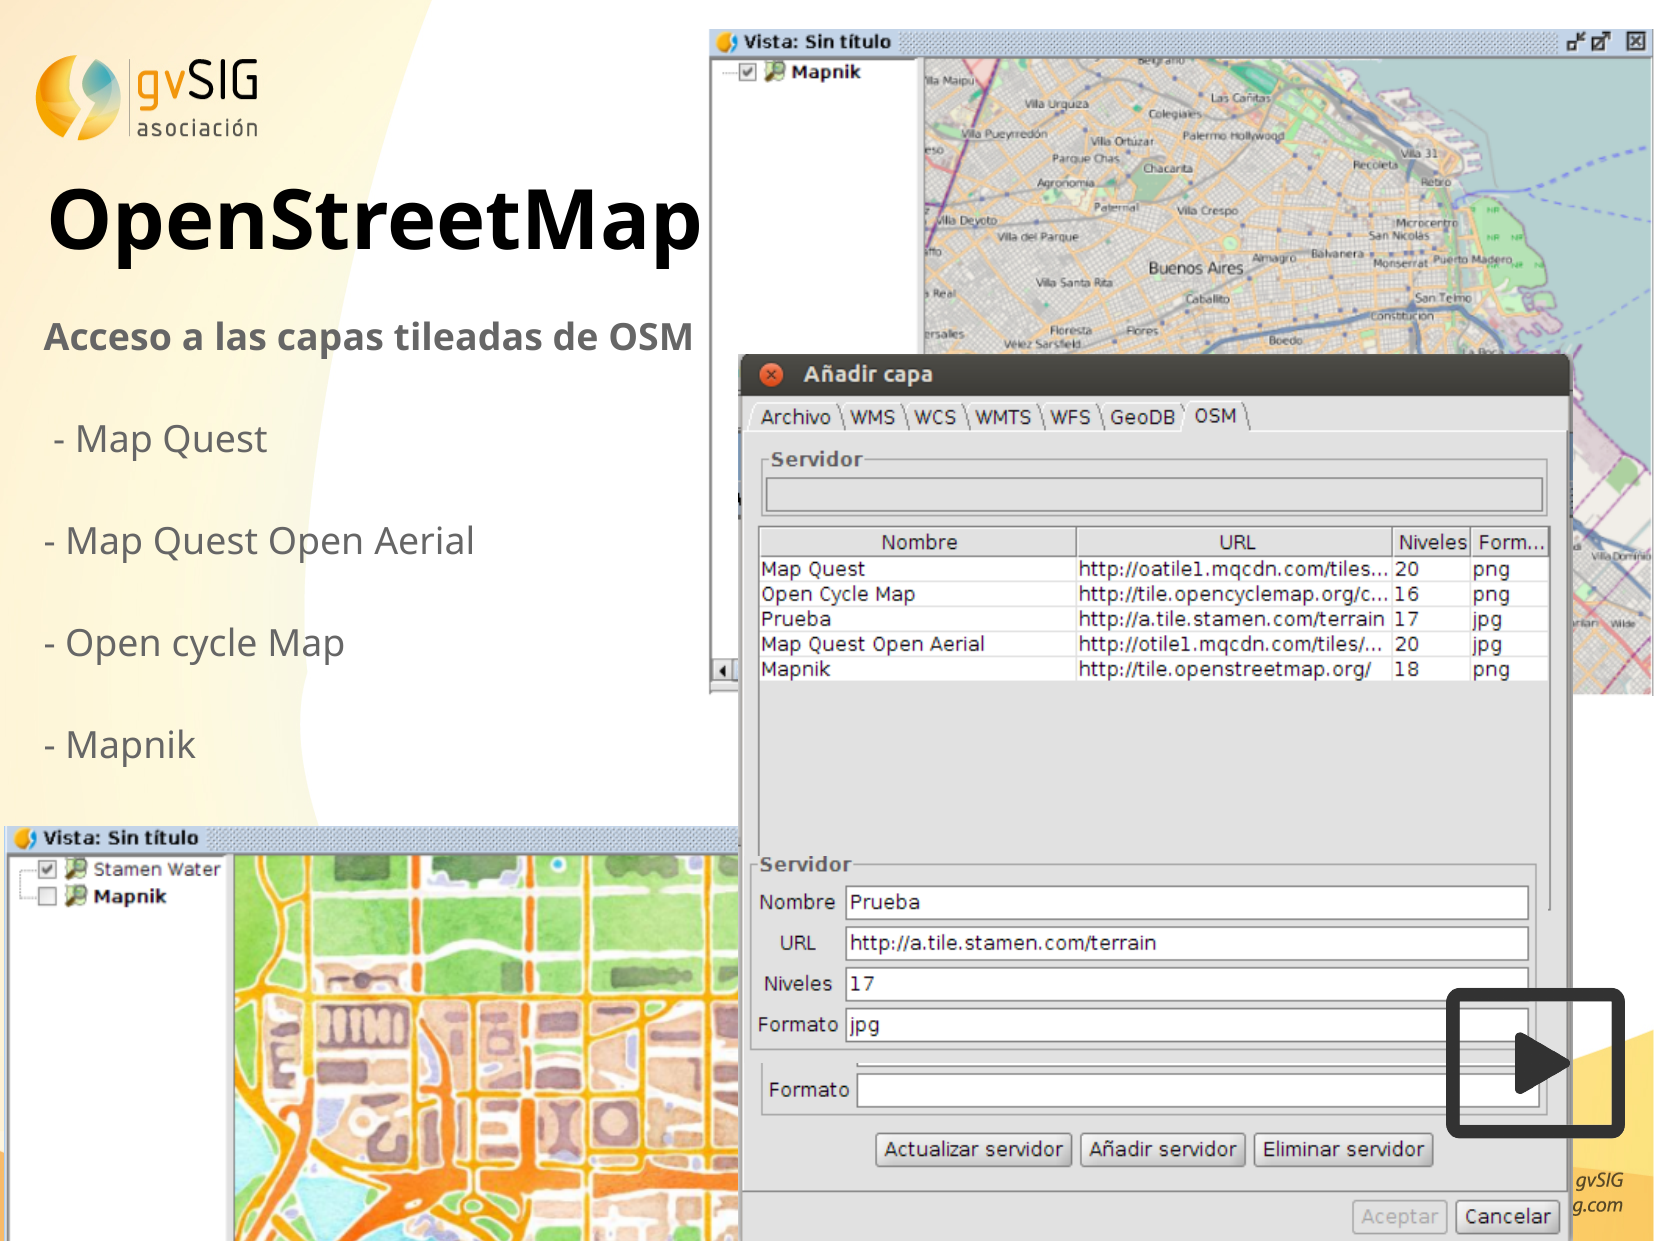

# OpenStreetMap
Acceso a las capas tileadas de OSM
 - Map Quest
- Map Quest Open Aerial
- Open cycle Map
- Mapnik
Permite añadir nuevos servidores